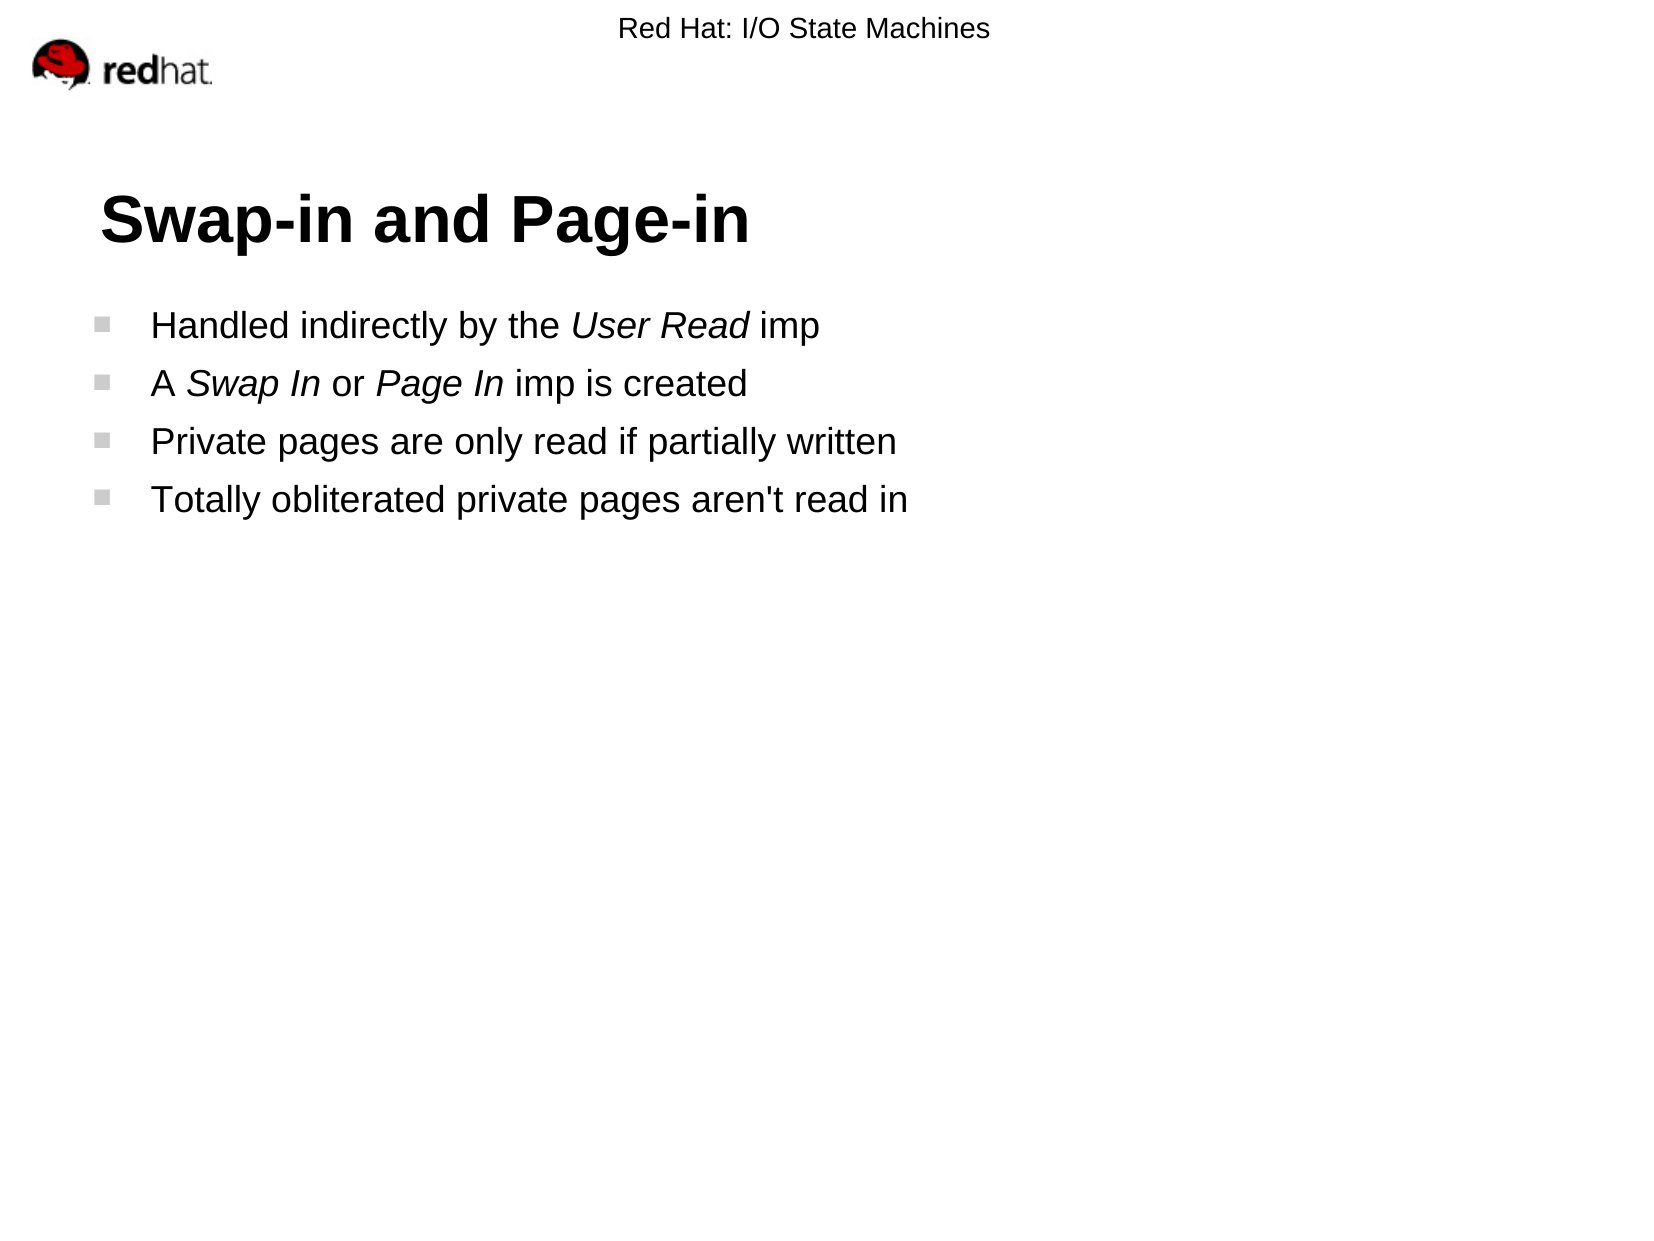

# Swap-in and Page-in
Handled indirectly by the User Read imp
A Swap In or Page In imp is created
Private pages are only read if partially written
Totally obliterated private pages aren't read in